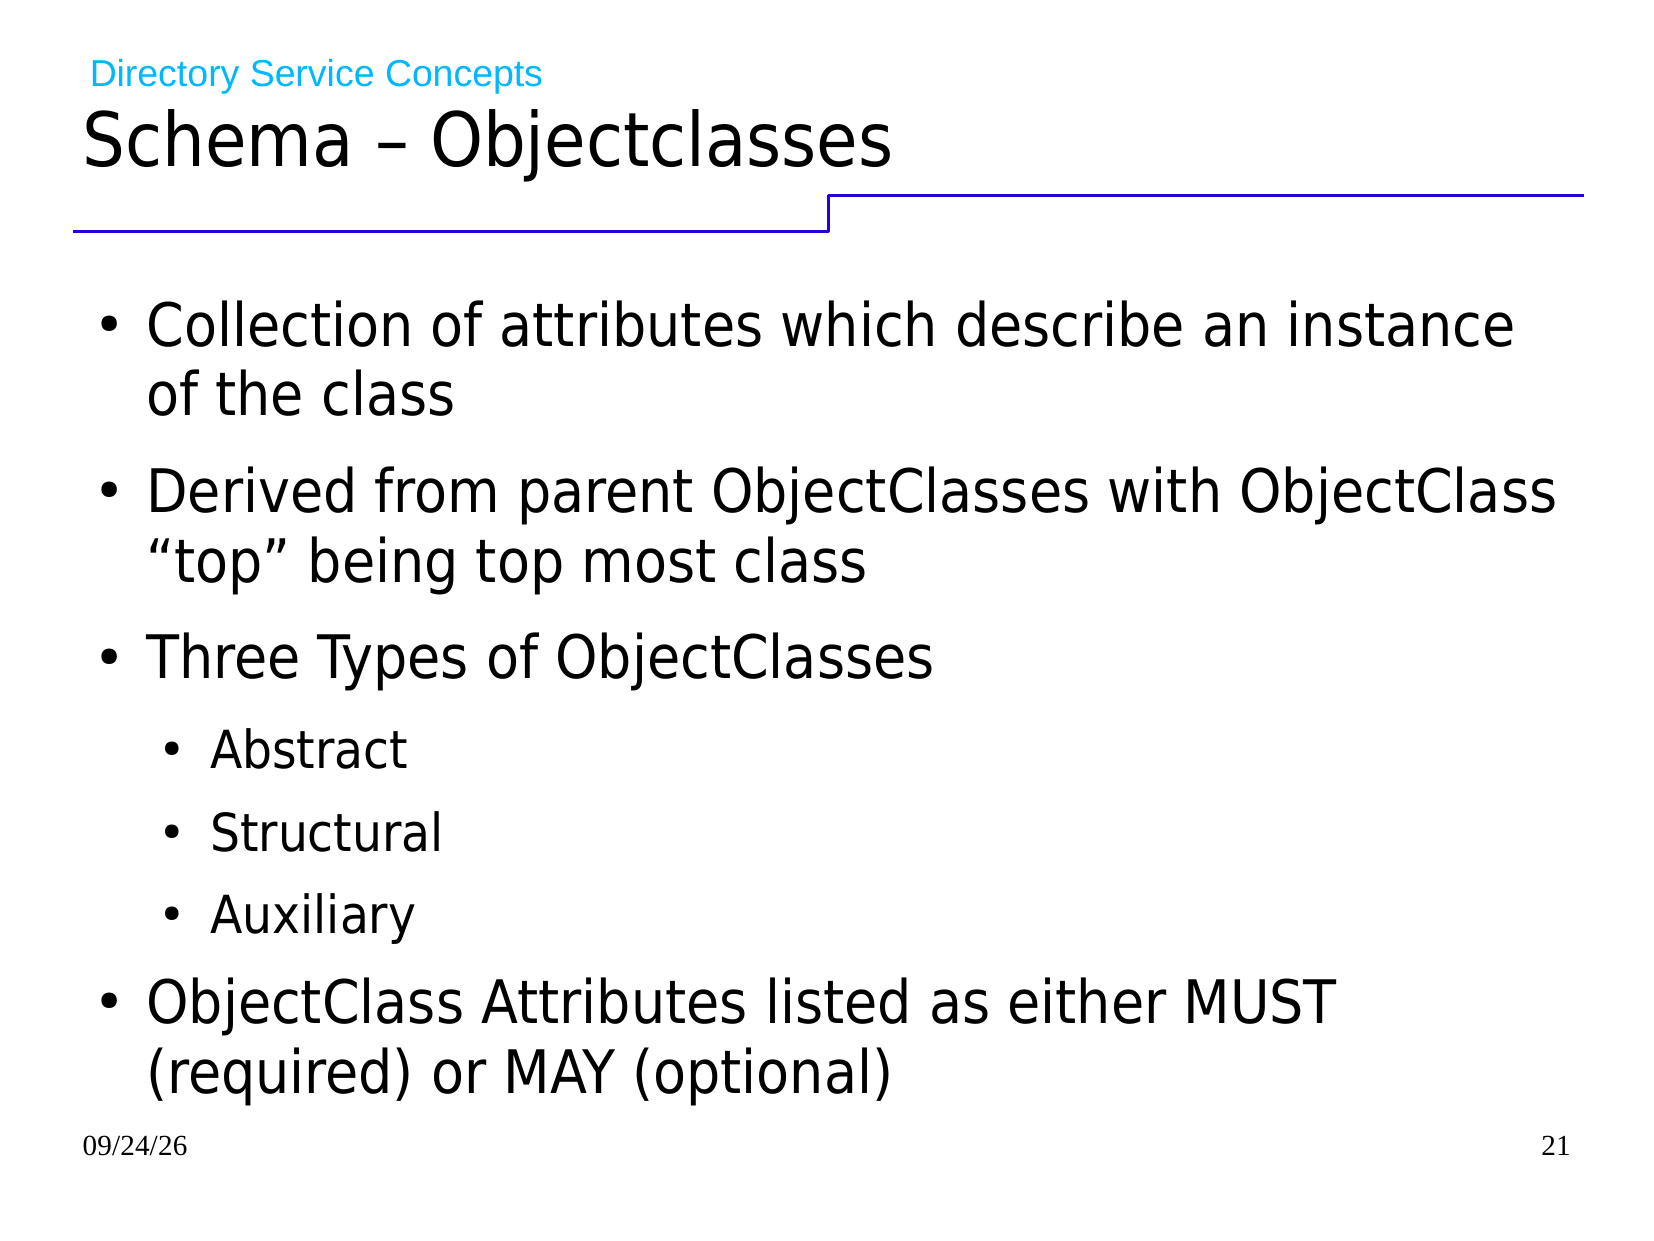

Directory Service Concepts
# Schema – Objectclasses
Collection of attributes which describe an instance of the class
Derived from parent ObjectClasses with ObjectClass “top” being top most class
Three Types of ObjectClasses
Abstract
Structural
Auxiliary
ObjectClass Attributes listed as either MUST (required) or MAY (optional)
21